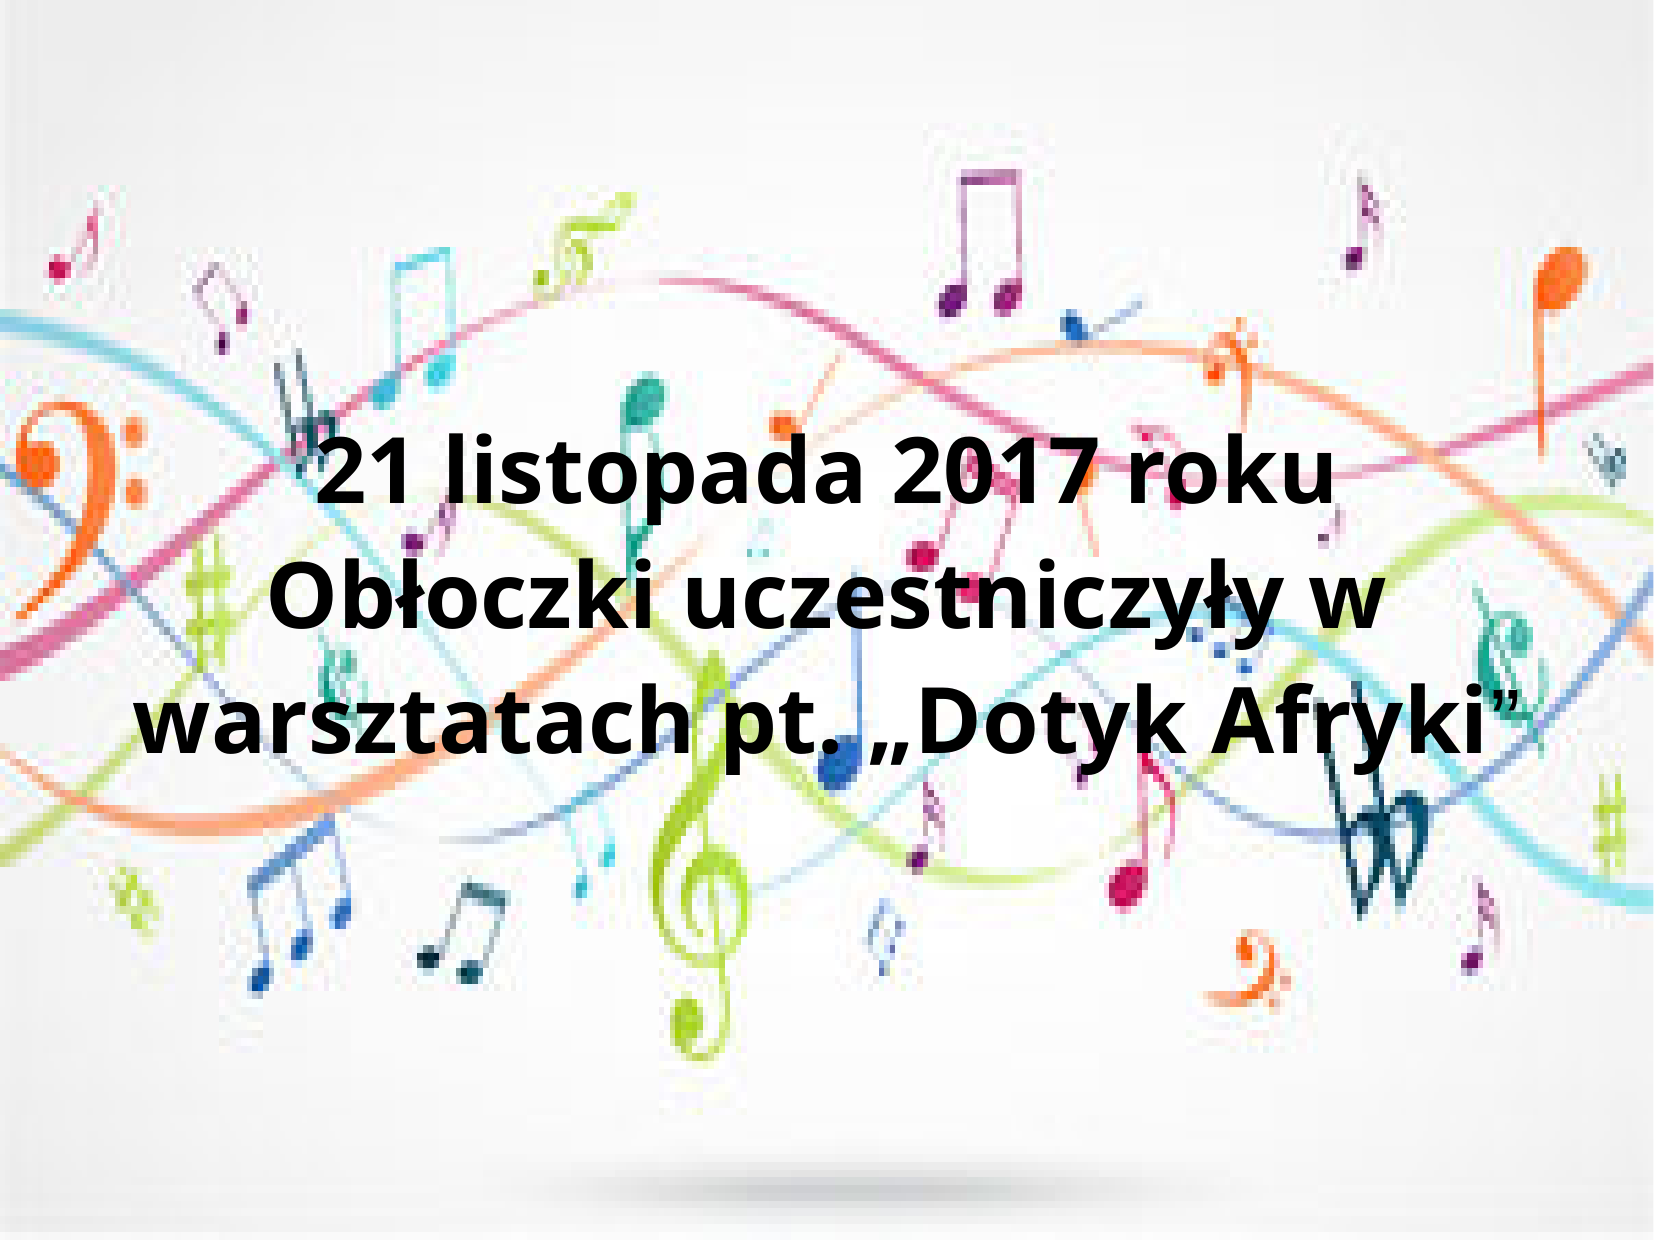

# 21 listopada 2017 roku Obłoczki uczestniczyły w warsztatach pt. „Dotyk Afryki”